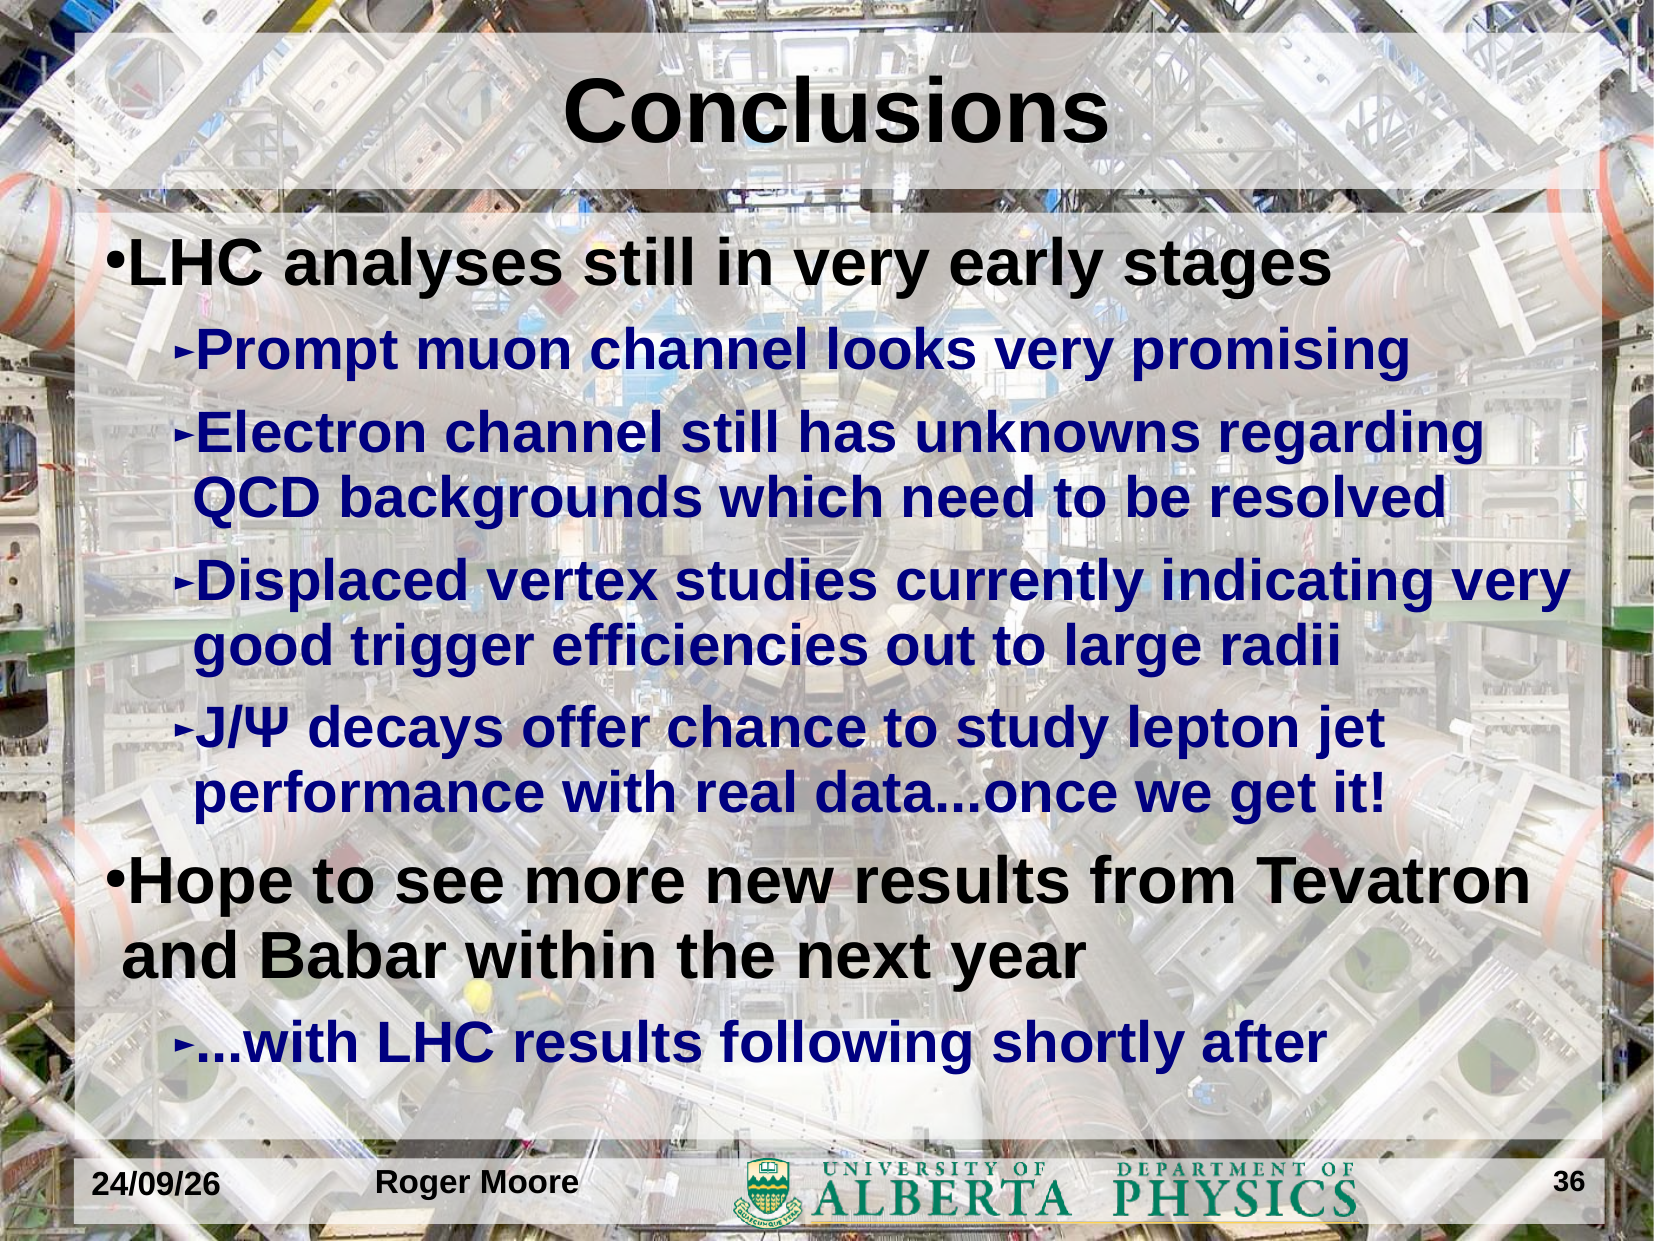

# Conclusions
LHC analyses still in very early stages
Prompt muon channel looks very promising
Electron channel still has unknowns regarding QCD backgrounds which need to be resolved
Displaced vertex studies currently indicating very good trigger efficiencies out to large radii
J/Ψ decays offer chance to study lepton jet performance with real data...once we get it!
Hope to see more new results from Tevatron and Babar within the next year
...with LHC results following shortly after